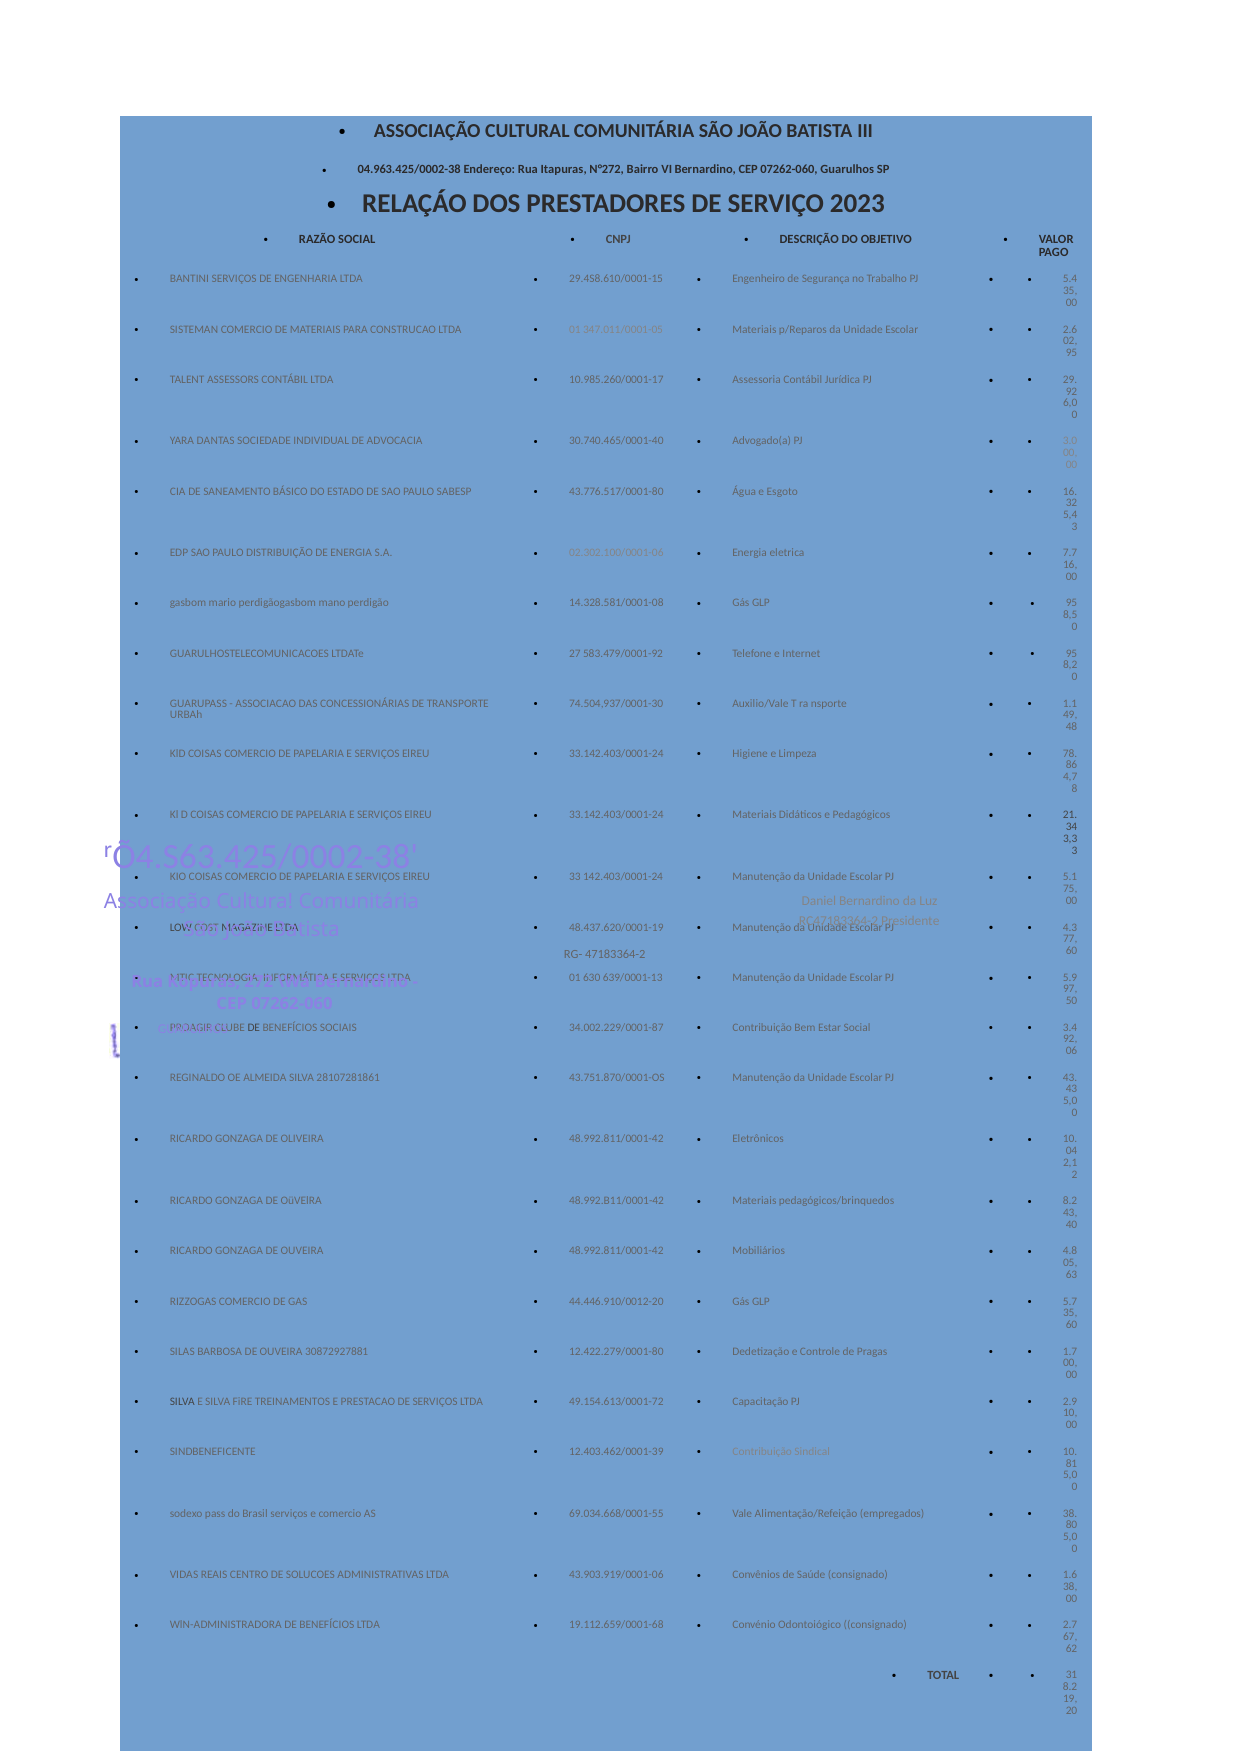

| ASSOCIAÇÃO CULTURAL COMUNITÁRIA SÃO JOÃO BATISTA III 04.963.425/0002-38 Endereço: Rua Itapuras, N°272, Bairro VI Bernardino, CEP 07262-060, Guarulhos SP | | | | |
| --- | --- | --- | --- | --- |
| RELAÇÁO DOS PRESTADORES DE SERVIÇO 2023 | | | | |
| RAZÃO SOCIAL | CNPJ | DESCRIÇÃO DO OBJETIVO | VALOR PAGO | |
| BANTINI SERVIÇOS DE ENGENHARIA LTDA | 29.4S8.610/0001-15 | Engenheiro de Segurança no Trabalho PJ | RS | 5.435,00 |
| SISTEMAN COMERCIO DE MATERIAIS PARA CONSTRUCAO LTDA | 01 347.011/0001-05 | Materiais p/Reparos da Unidade Escolar | RS | 2.602,95 |
| TALENT ASSESSORS CONTÁBIL LTDA | 10.985.260/0001-17 | Assessoria Contábil Jurídica PJ | RS | 29.926,00 |
| YARA DANTAS SOCIEDADE INDIVIDUAL DE ADVOCACIA | 30.740.465/0001-40 | Advogado(a) PJ | RS | 3.000,00 |
| CIA DE SANEAMENTO BÁSICO DO ESTADO DE SAO PAULO SABESP | 43.776.517/0001-80 | Água e Esgoto | R$ | 16.325,43 |
| EDP SAO PAULO DISTRIBUIÇÃO DE ENERGIA S.A. | 02.302.100/0001-06 | Energia eletrica | RS | 7.716,00 |
| gasbom mario perdigãogasbom mano perdigão | 14.328.581/0001-08 | Gás GLP | RS | 958,50 |
| GUARULHOSTELECOMUNICACOES LTDATe | 27 583.479/0001-92 | Telefone e Internet | RS | 958,20 |
| GUARUPASS - ASSOCIACAO DAS CONCESSIONÁRIAS DE TRANSPORTE URBAh | 74.504,937/0001-30 | Auxilio/Vale T ra nsporte | RS | 1.149,48 |
| KlD COISAS COMERCIO DE PAPELARIA E SERVIÇOS ElREU | 33.142.403/0001-24 | Higiene e Limpeza | RS | 78.864,78 |
| Kl D COISAS COMERCIO DE PAPELARIA E SERVIÇOS ElREU | 33.142.403/0001-24 | Materiais Didáticos e Pedagógicos | RS | 21.343,33 |
| KIO COISAS COMERCIO DE PAPELARIA E SERVIÇOS ElREU | 33 142.403/0001-24 | Manutenção da Unidade Escolar PJ | R$ | 5.175,00 |
| LOW COST MAGAZINE LTDA | 48.437.620/0001-19 | Manutenção da Unidade Escolar PJ | RS | 4.377,60 |
| MTIC TECNOLOGIA, INFORMÁTICA E SERVIÇOS LTDA | 01 630 639/0001-13 | Manutenção da Unidade Escolar PJ | RS | 5.997,50 |
| PROAGIR CLUBE DE BENEFÍCIOS SOCIAIS | 34.002.229/0001-87 | Contribuição Bem Estar Social | R$ | 3.492,06 |
| REGINALDO OE ALMEIDA SILVA 28107281861 | 43.751.870/0001-OS | Manutenção da Unidade Escolar PJ | RS | 43.435,00 |
| RICARDO GONZAGA DE OLIVEIRA | 48.992.811/0001-42 | Eletrônicos | RS | 10.042,12 |
| RICARDO GONZAGA DE OüVElRA | 48.992.B11/0001-42 | Materiais pedagógicos/brinquedos | RS | 8.243,40 |
| RICARDO GONZAGA DE OUVEIRA | 48.992.811/0001-42 | Mobiliários | RS | 4.805,63 |
| RIZZOGAS COMERCIO DE GAS | 44.446.910/0012-20 | Gás GLP | RS | 5.735,60 |
| SILAS BARBOSA DE OUVEIRA 30872927881 | 12.422.279/0001-80 | Dedetização e Controle de Pragas | R$ | 1.700,00 |
| SILVA E SILVA FiRE TREINAMENTOS E PRESTACAO DE SERVIÇOS LTDA | 49.154.613/0001-72 | Capacitação PJ | RS | 2.910,00 |
| SINDBENEFICENTE | 12.403.462/0001-39 | Contribuição Sindical | R$ | 10.815,00 |
| sodexo pass do Brasil serviços e comercio AS | 69.034.668/0001-55 | Vale Alimentação/Refeição (empregados) | RS | 38.805,00 |
| VIDAS REAIS CENTRO DE SOLUCOES ADMINISTRATIVAS LTDA | 43.903.919/0001-06 | Convênios de Saúde (consignado) | RS | 1.638,00 |
| WlN-ADMINISTRADORA DE BENEFÍCIOS LTDA | 19.112.659/0001-68 | Convénio Odontoiógico ((consignado) | R$ | 2.767,62 |
| | | TOTAL | RS | 318.219,20 |
| | | | | |
rÕ4.S63.425/0002-38'
Associação Cultura! Comunitária São João Batista
Daniel Bernardino da Luz RC47183364-2 Presidente
RG- 47183364-2
Rua Kopuras, 272 \Wa Bernardino - CEP 07262-060
guarulhos